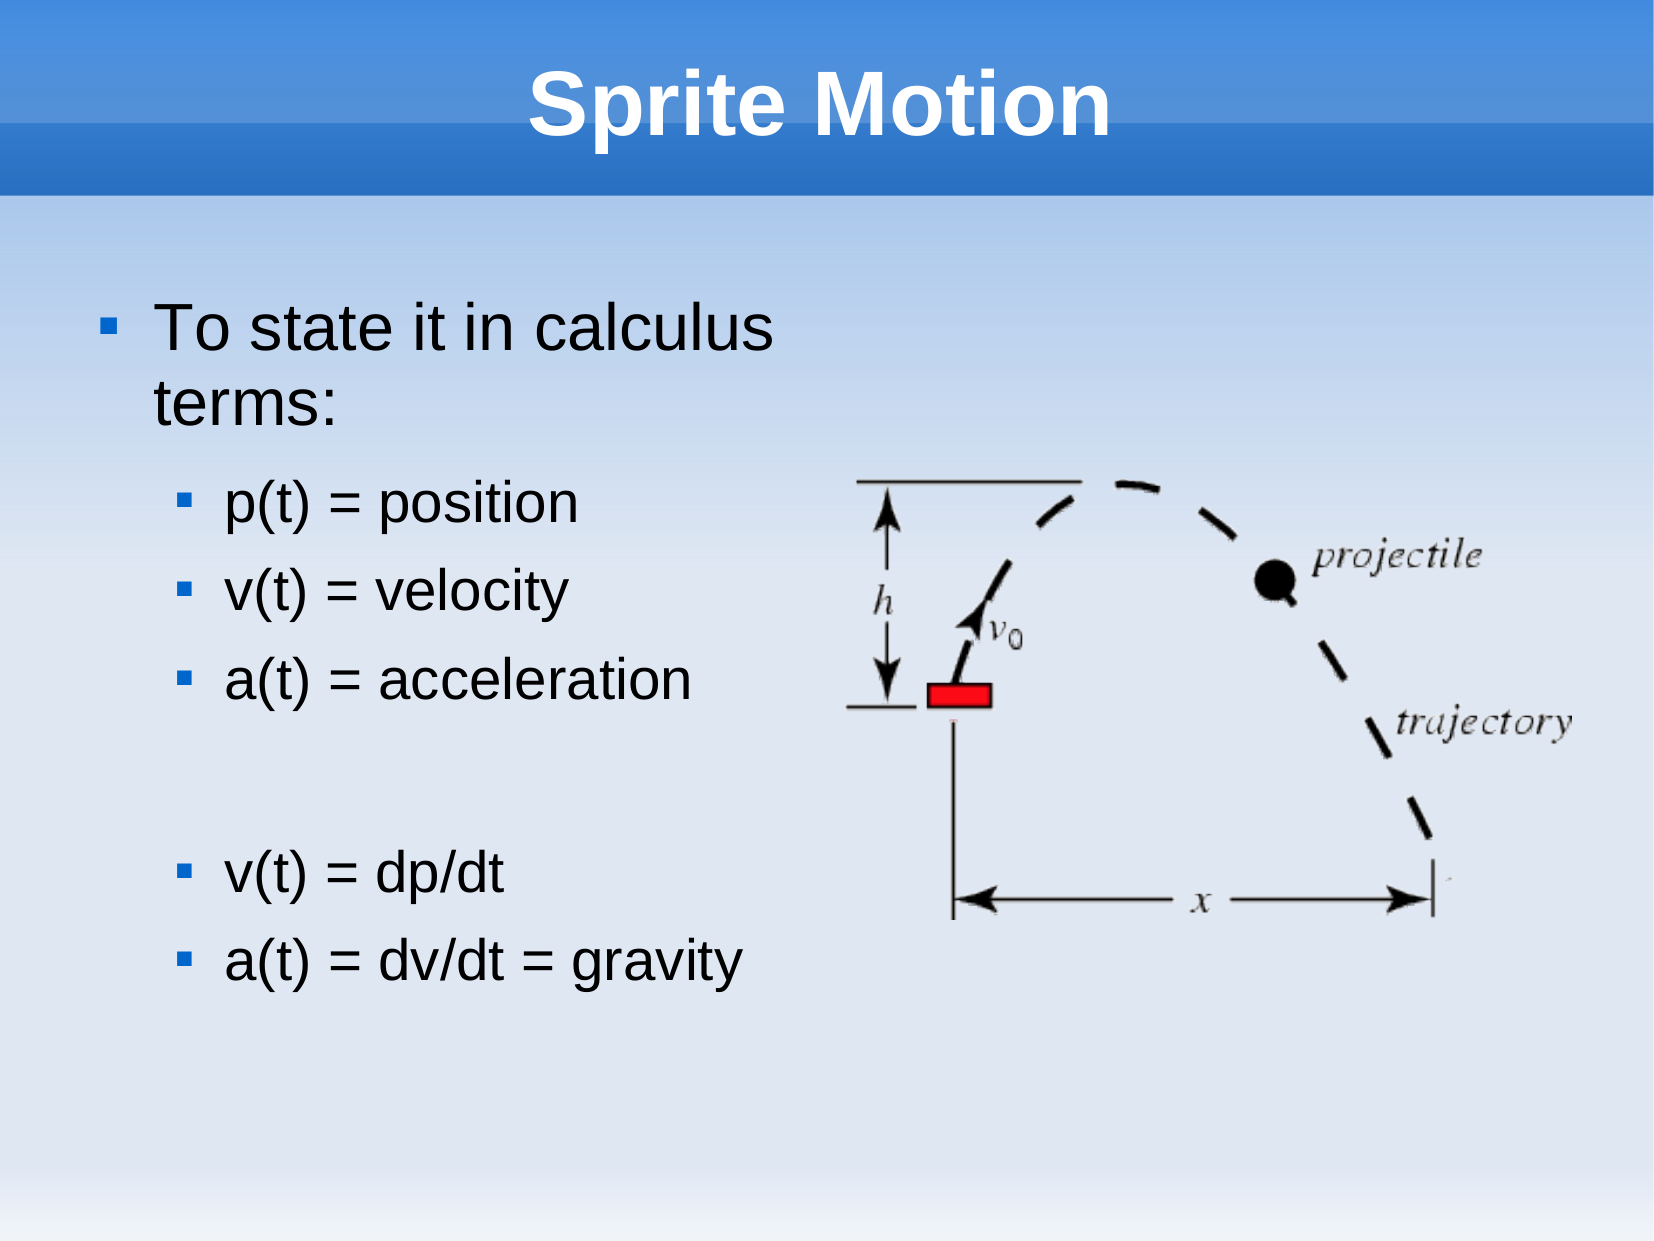

# Sprite Motion
To state it in calculus terms:
p(t) = position
v(t) = velocity
a(t) = acceleration
v(t) = dp/dt
a(t) = dv/dt = gravity